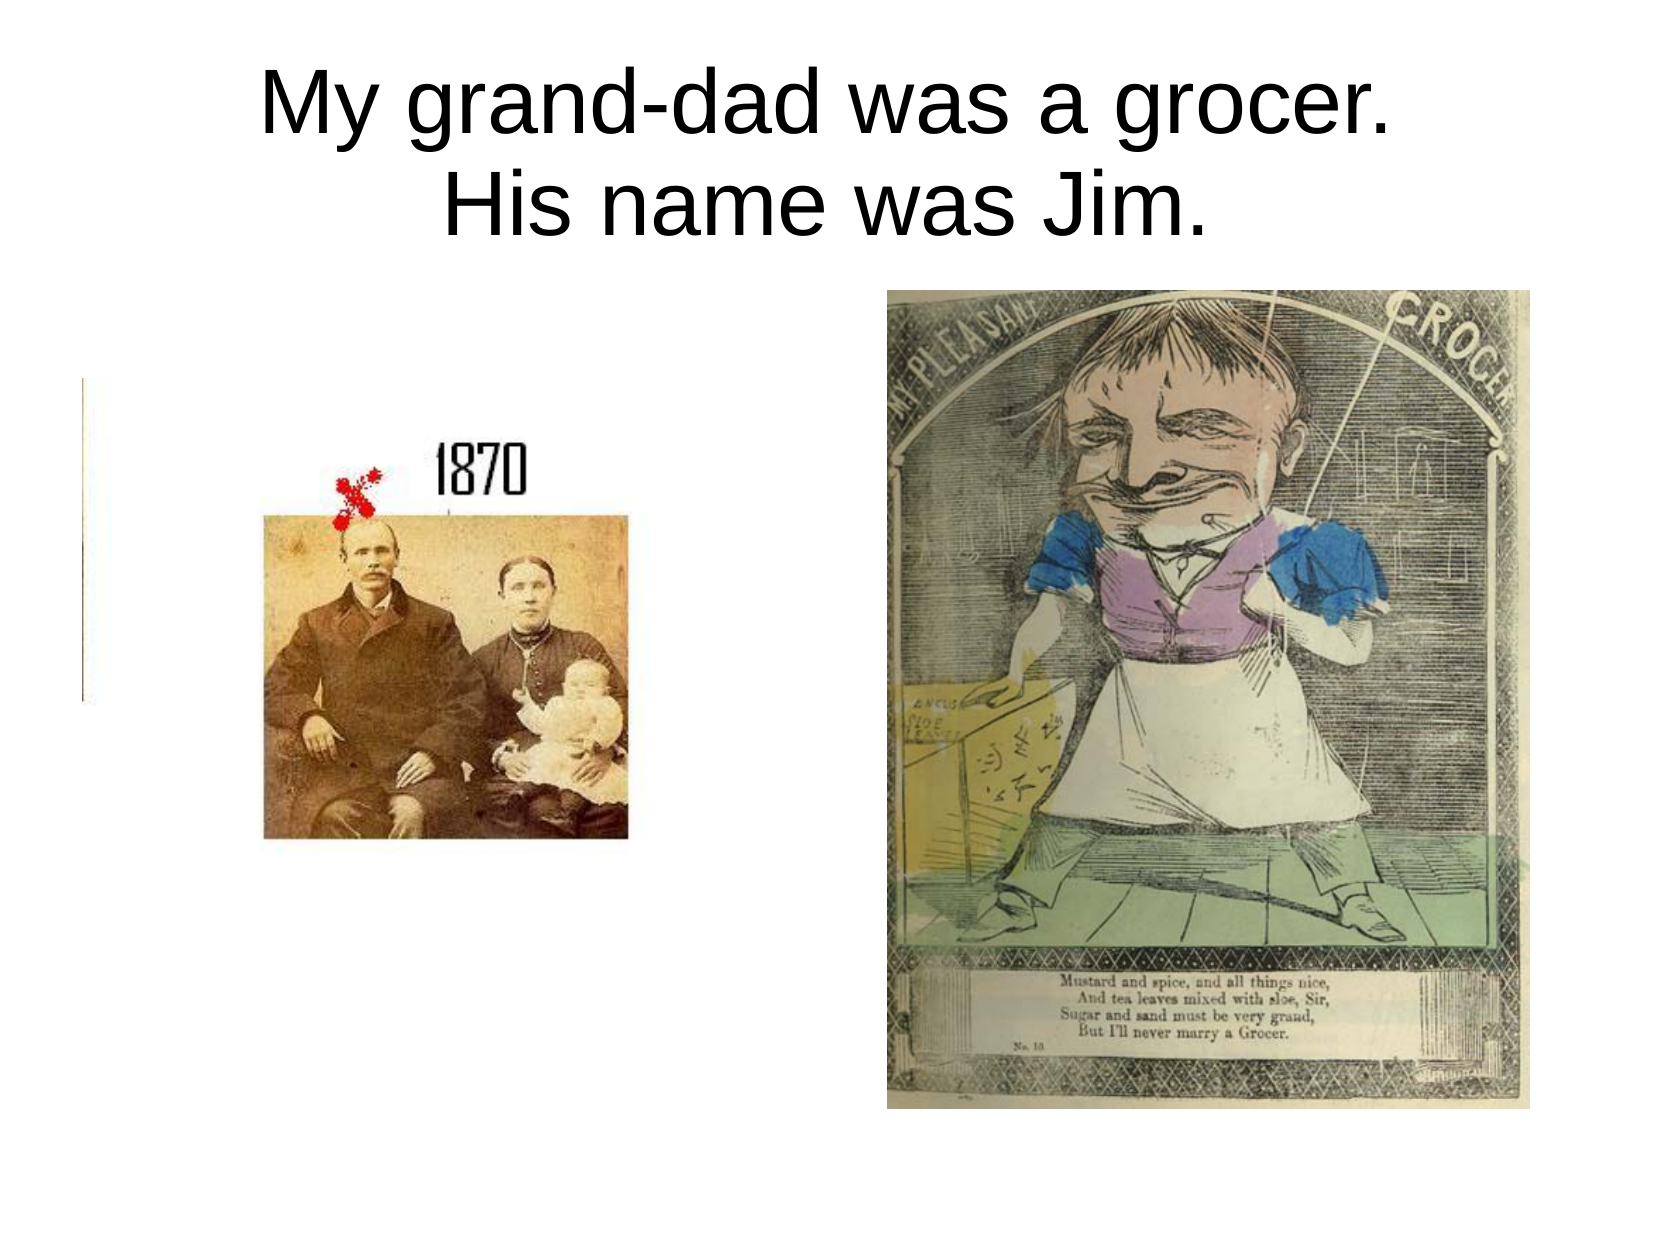

# My grand-dad was a grocer. His name was Jim.